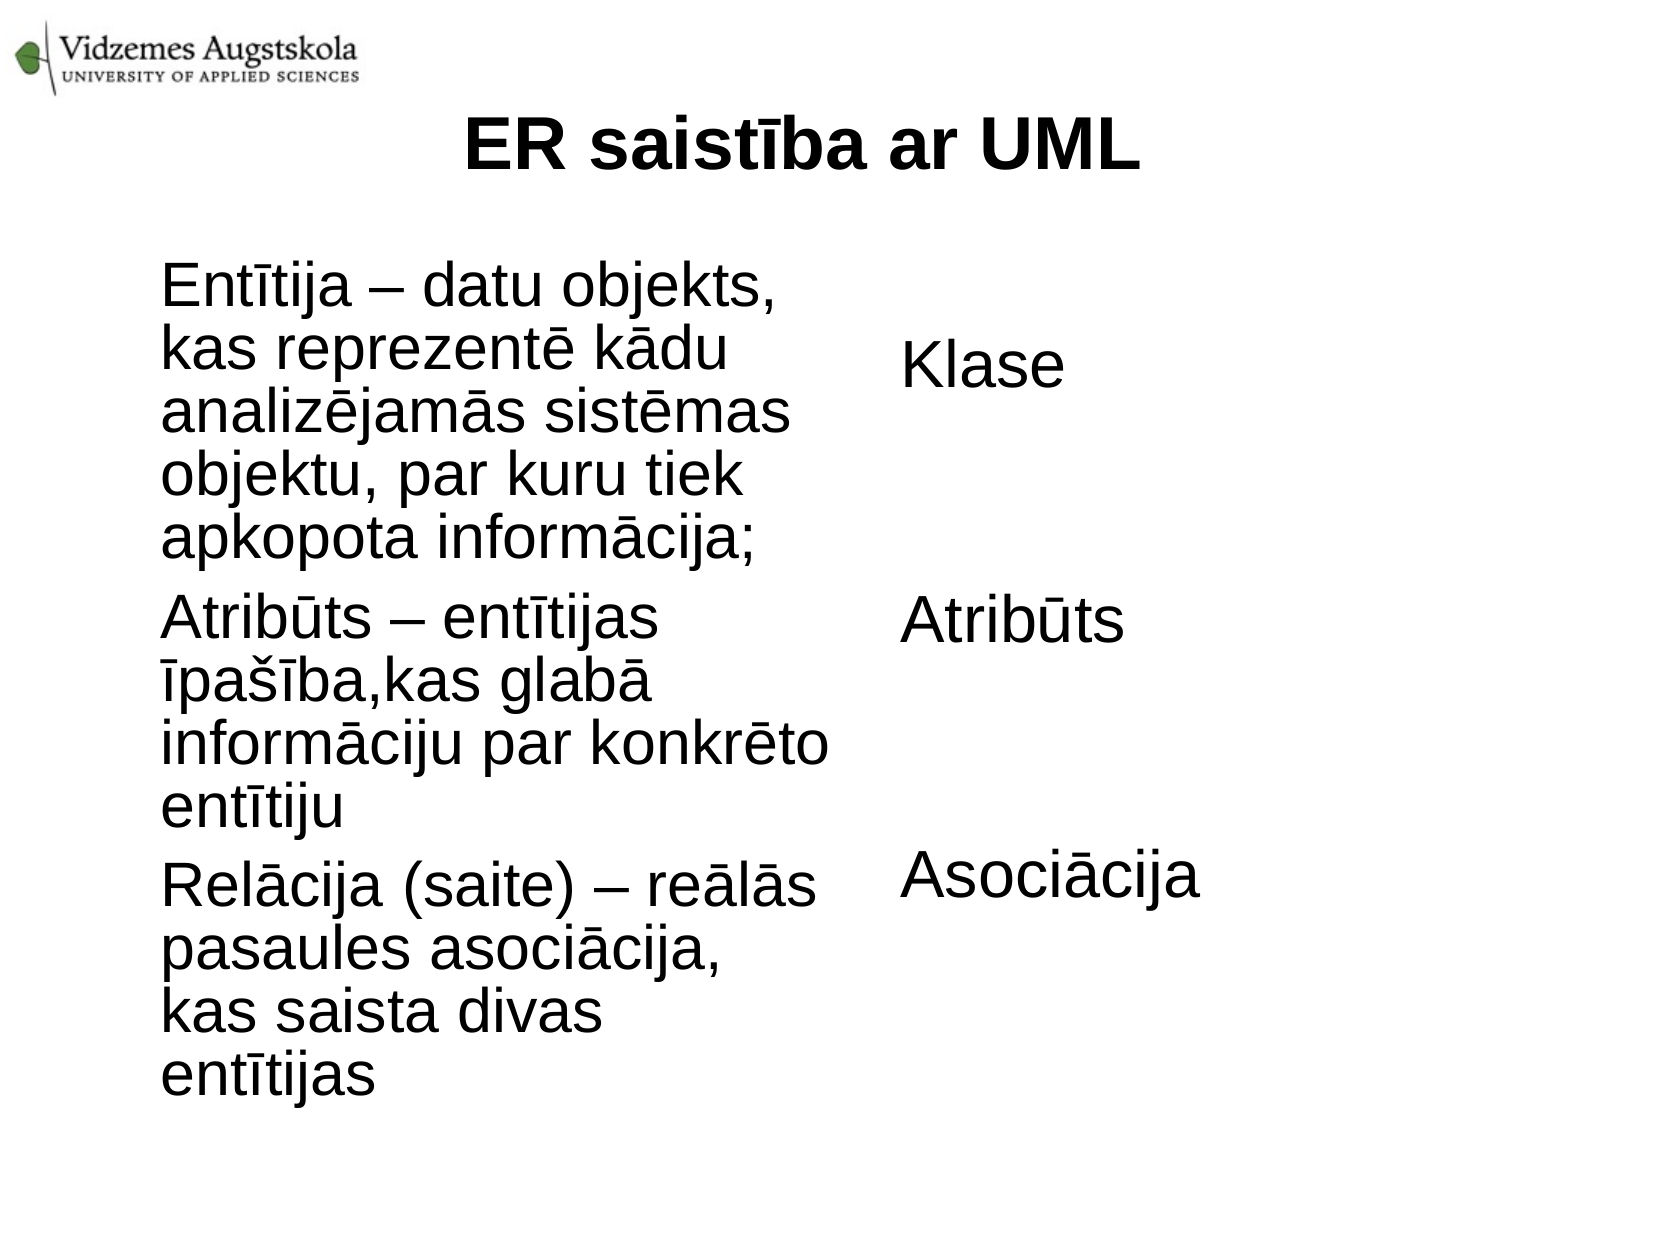

# ER saistība ar UML
Klase
Atribūts
Asociācija
Entītija – datu objekts, kas reprezentē kādu analizējamās sistēmas objektu, par kuru tiek apkopota informācija;
Atribūts – entītijas īpašība,kas glabā informāciju par konkrēto entītiju
Relācija	 (saite) – reālās pasaules asociācija, kas saista divas entītijas